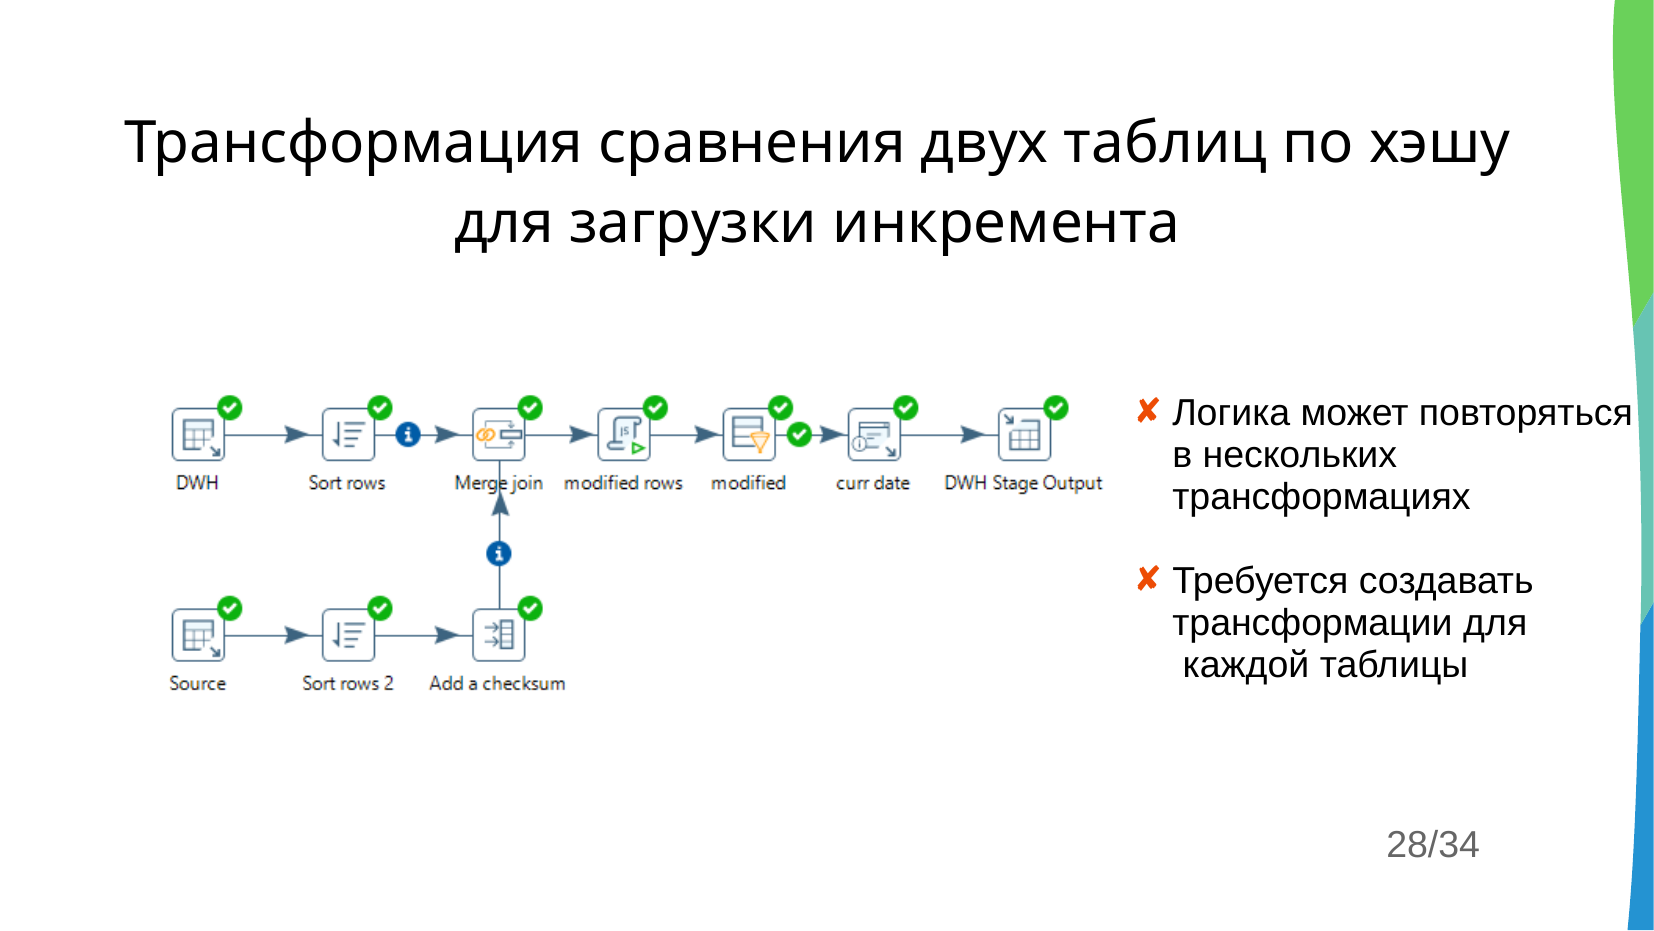

# Трансформация сравнения двух таблиц по хэшу для загрузки инкремента
Логика может повторяться в нескольких трансформациях
Требуется создавать
трансформации для
 каждой таблицы